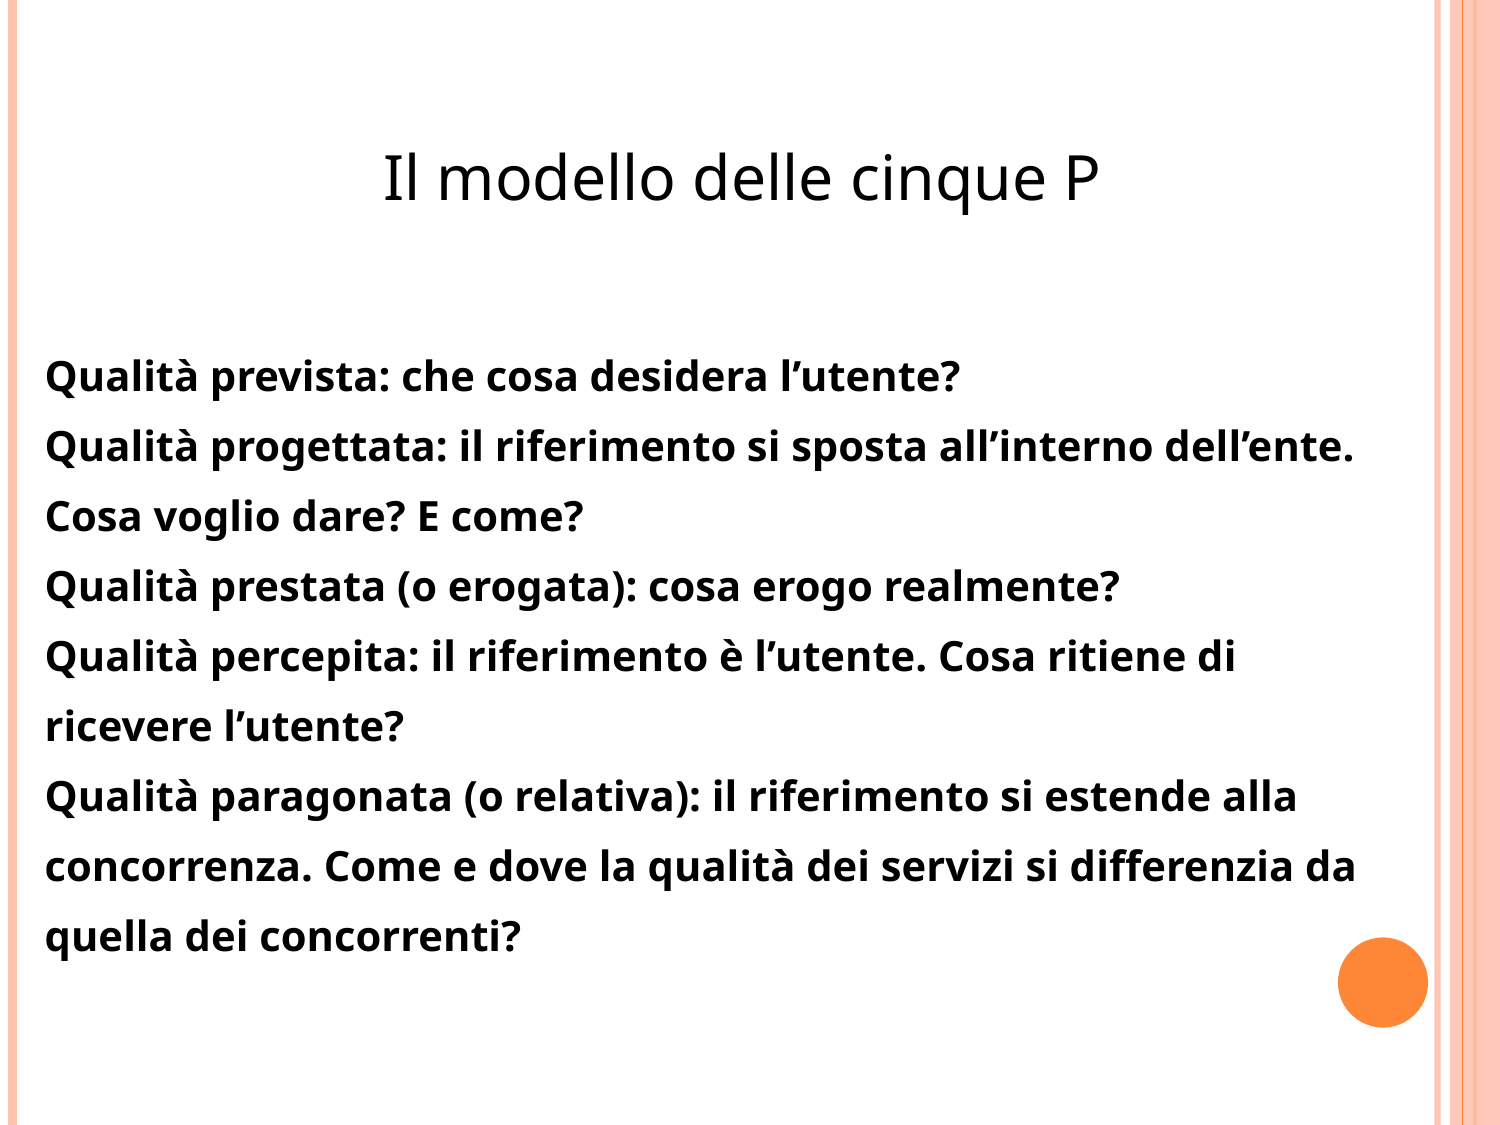

Il modello delle cinque P
Qualità prevista: che cosa desidera l’utente?
Qualità progettata: il riferimento si sposta all’interno dell’ente. Cosa voglio dare? E come?
Qualità prestata (o erogata): cosa erogo realmente?
Qualità percepita: il riferimento è l’utente. Cosa ritiene di ricevere l’utente?
Qualità paragonata (o relativa): il riferimento si estende alla concorrenza. Come e dove la qualità dei servizi si differenzia da quella dei concorrenti?